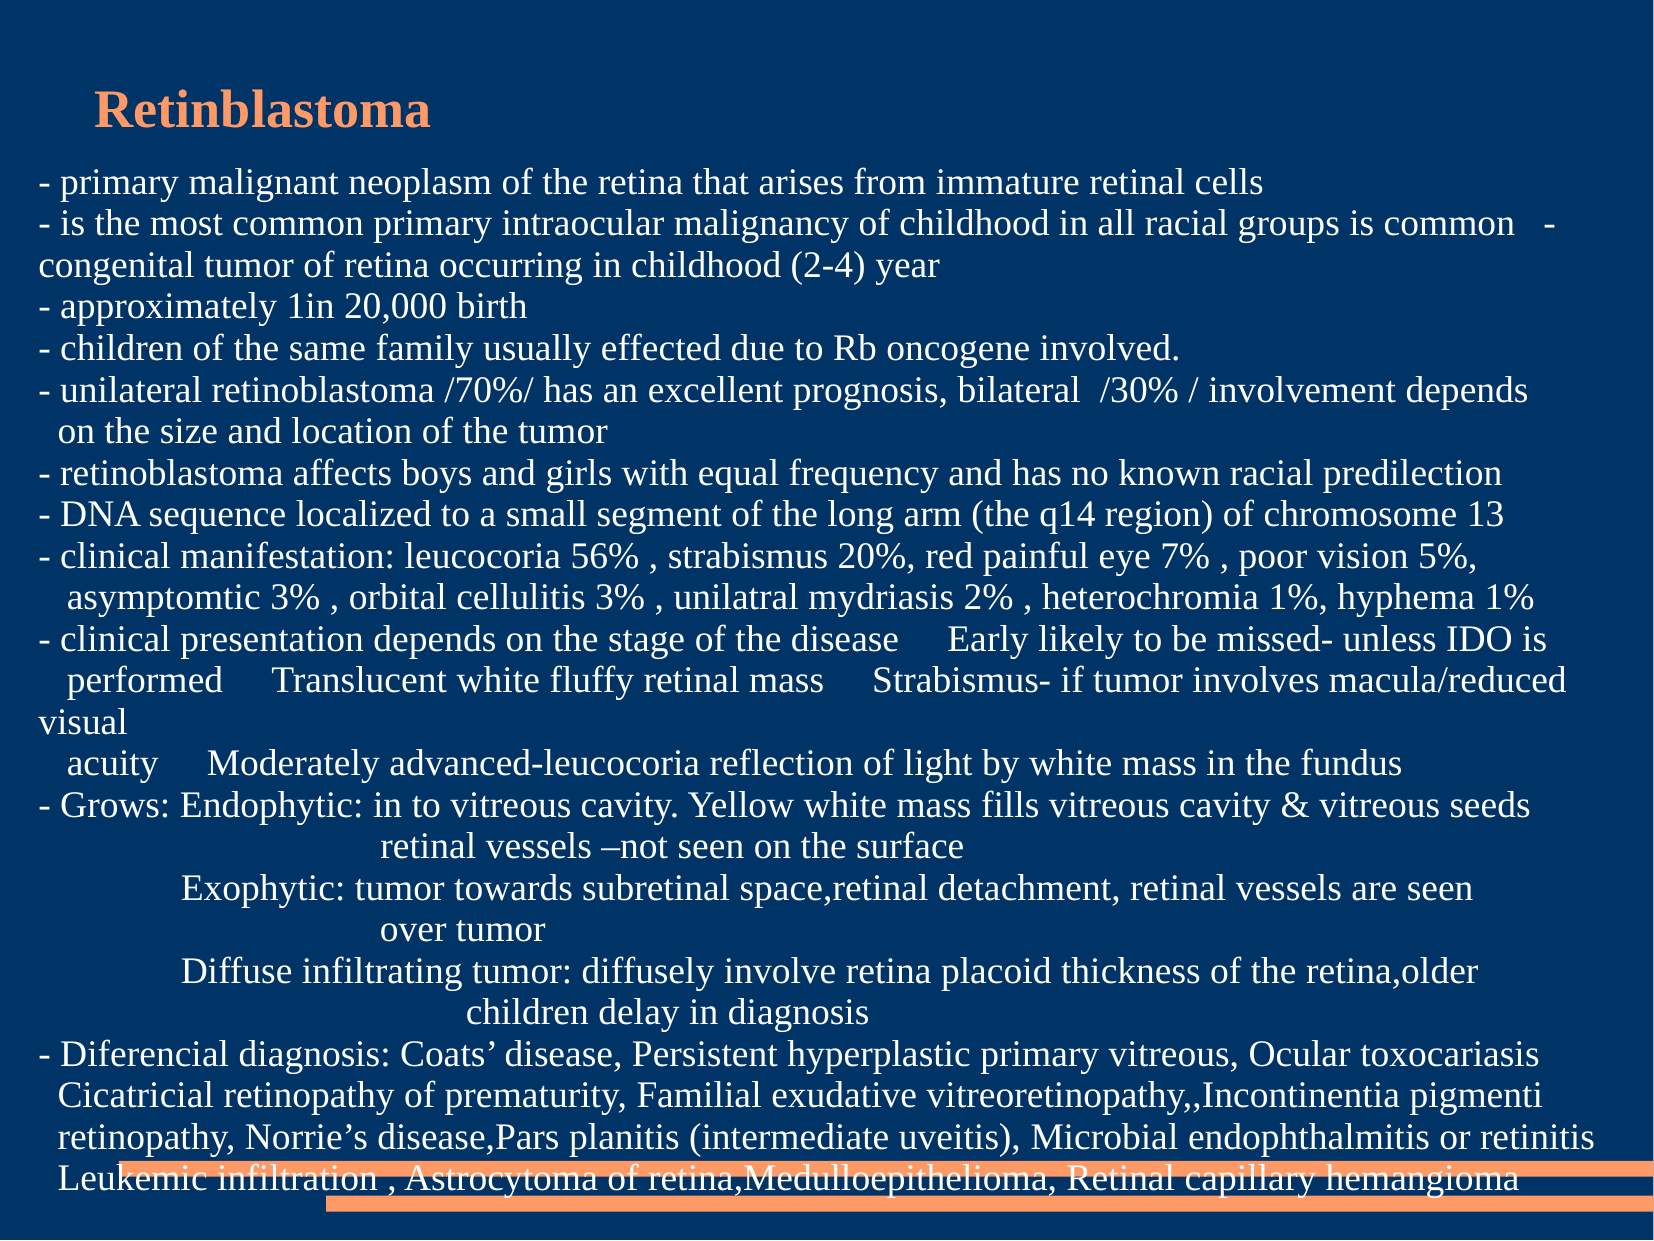

# Retinblastoma
- primary malignant neoplasm of the retina that arises from immature retinal cells
- is the most common primary intraocular malignancy of childhood in all racial groups is common -congenital tumor of retina occurring in childhood (2-4) year
- approximately 1in 20,000 birth
- children of the same family usually effected due to Rb oncogene involved.
- unilateral retinoblastoma /70%/ has an excellent prognosis, bilateral /30% / involvement depends
 on the size and location of the tumor
- retinoblastoma affects boys and girls with equal frequency and has no known racial predilection
- DNA sequence localized to a small segment of the long arm (the q14 region) of chromosome 13
- clinical manifestation: leucocoria 56% , strabismus 20%, red painful eye 7% , poor vision 5%,
 asymptomtic 3% , orbital cellulitis 3% , unilatral mydriasis 2% , heterochromia 1%, hyphema 1%
- clinical presentation depends on the stage of the disease  Early likely to be missed- unless IDO is
 performed  Translucent white fluffy retinal mass  Strabismus- if tumor involves macula/reduced visual
 acuity  Moderately advanced-leucocoria reflection of light by white mass in the fundus
- Grows: Endophytic: in to vitreous cavity. Yellow white mass fills vitreous cavity & vitreous seeds
 retinal vessels –not seen on the surface
 Exophytic: tumor towards subretinal space,retinal detachment, retinal vessels are seen over tumor
 Diffuse infiltrating tumor: diffusely involve retina placoid thickness of the retina,older
 children delay in diagnosis
- Diferencial diagnosis: Coats’ disease, Persistent hyperplastic primary vitreous, Ocular toxocariasis
 Cicatricial retinopathy of prematurity, Familial exudative vitreoretinopathy,,Incontinentia pigmenti
 retinopathy, Norrie’s disease,Pars planitis (intermediate uveitis), Microbial endophthalmitis or retinitis
 Leukemic infiltration , Astrocytoma of retina,Medulloepithelioma, Retinal capillary hemangioma